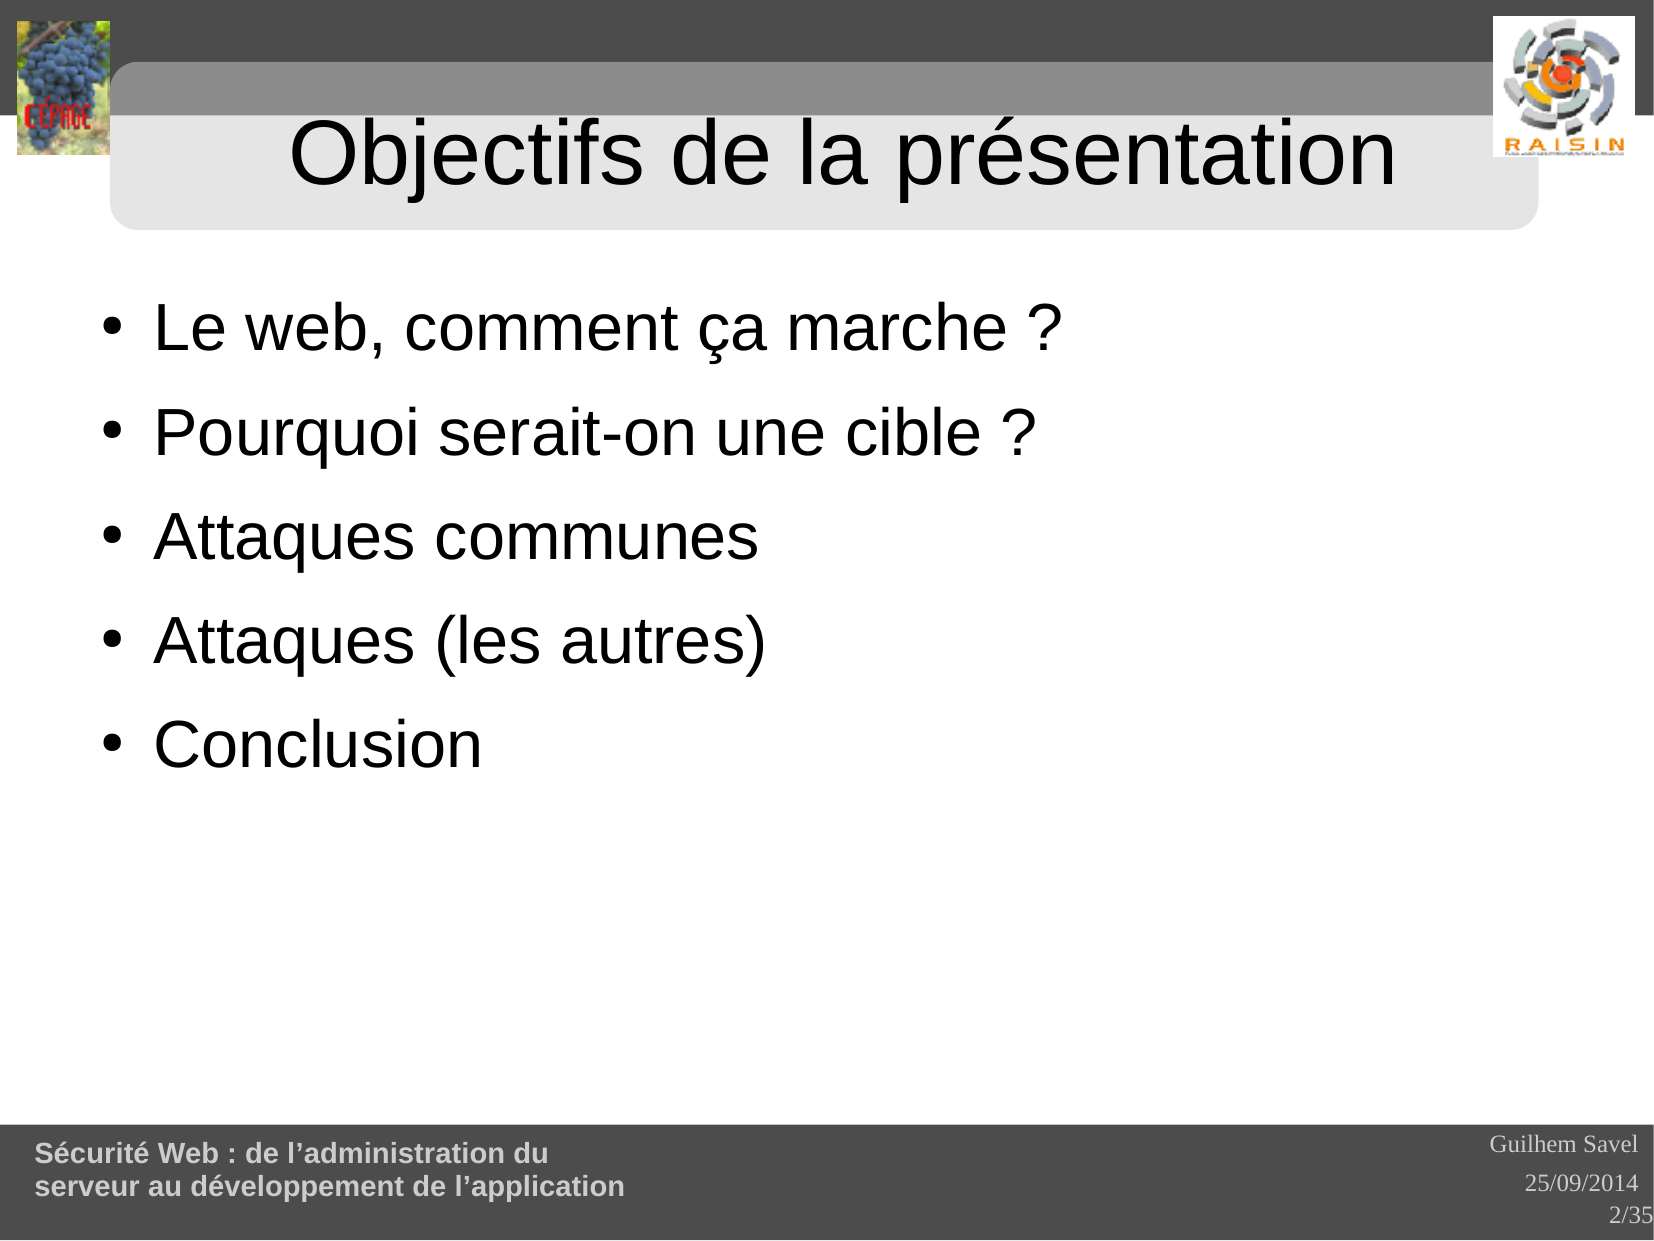

# Objectifs de la présentation
Le web, comment ça marche ?
Pourquoi serait-on une cible ?
Attaques communes
Attaques (les autres)
Conclusion